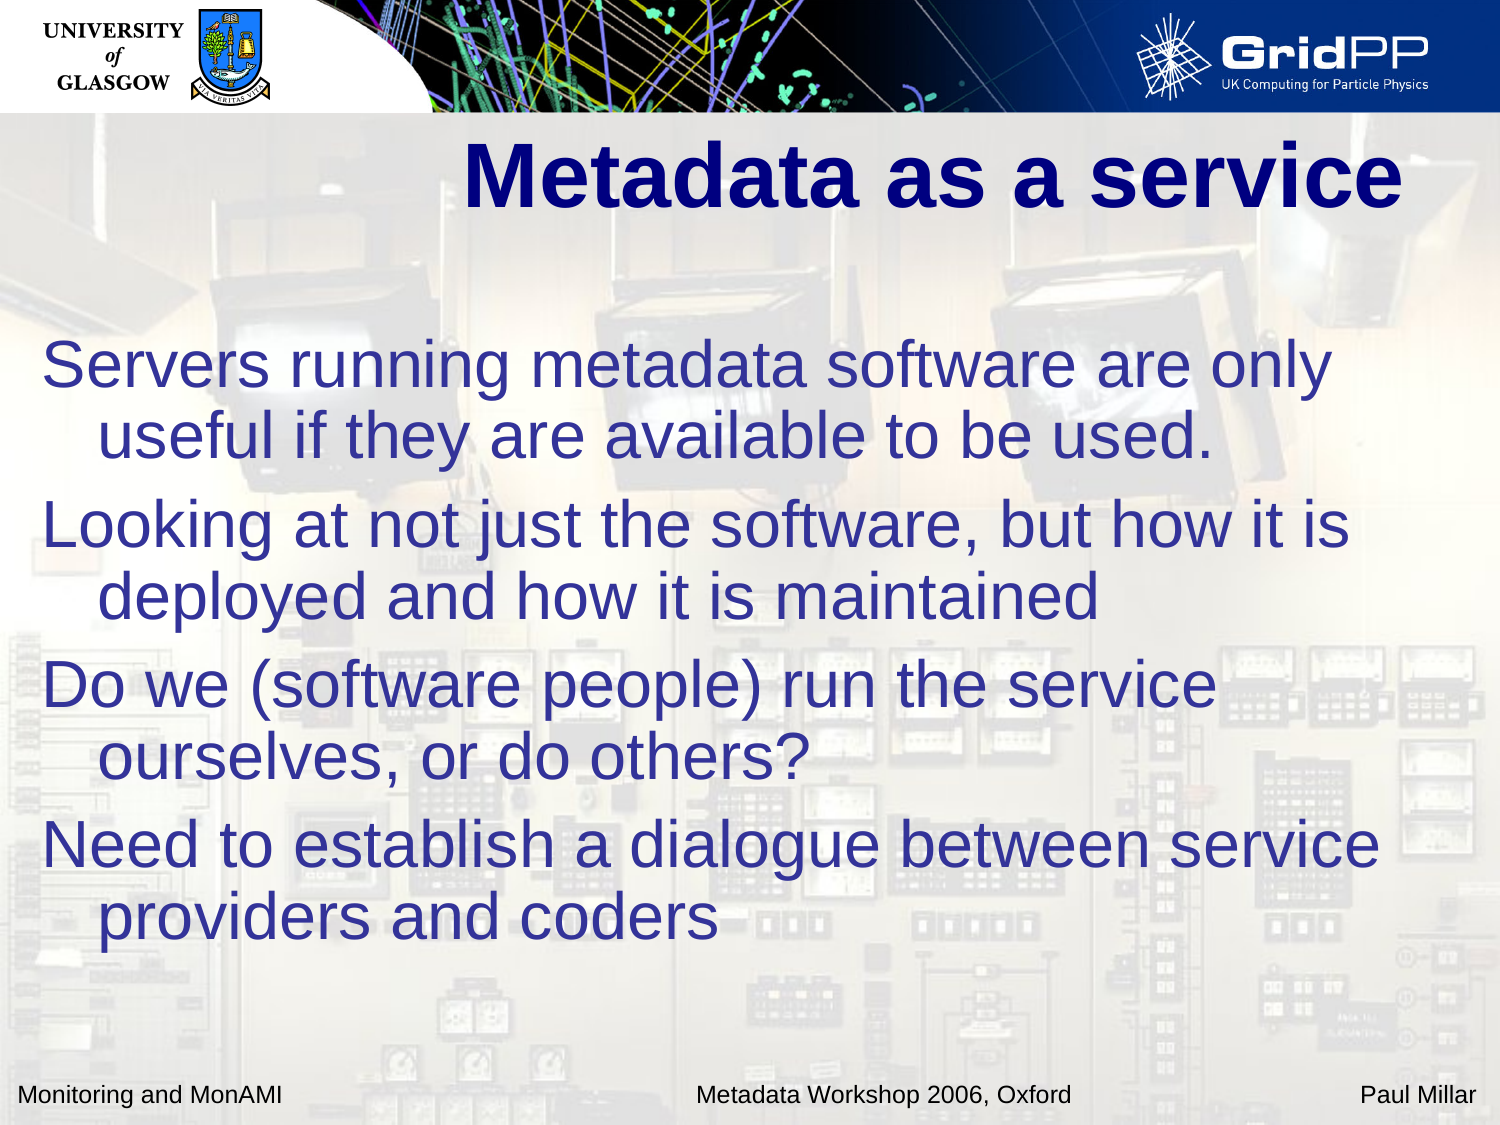

# Metadata as a service
Servers running metadata software are only useful if they are available to be used.
Looking at not just the software, but how it is deployed and how it is maintained
Do we (software people) run the service ourselves, or do others?
Need to establish a dialogue between service providers and coders